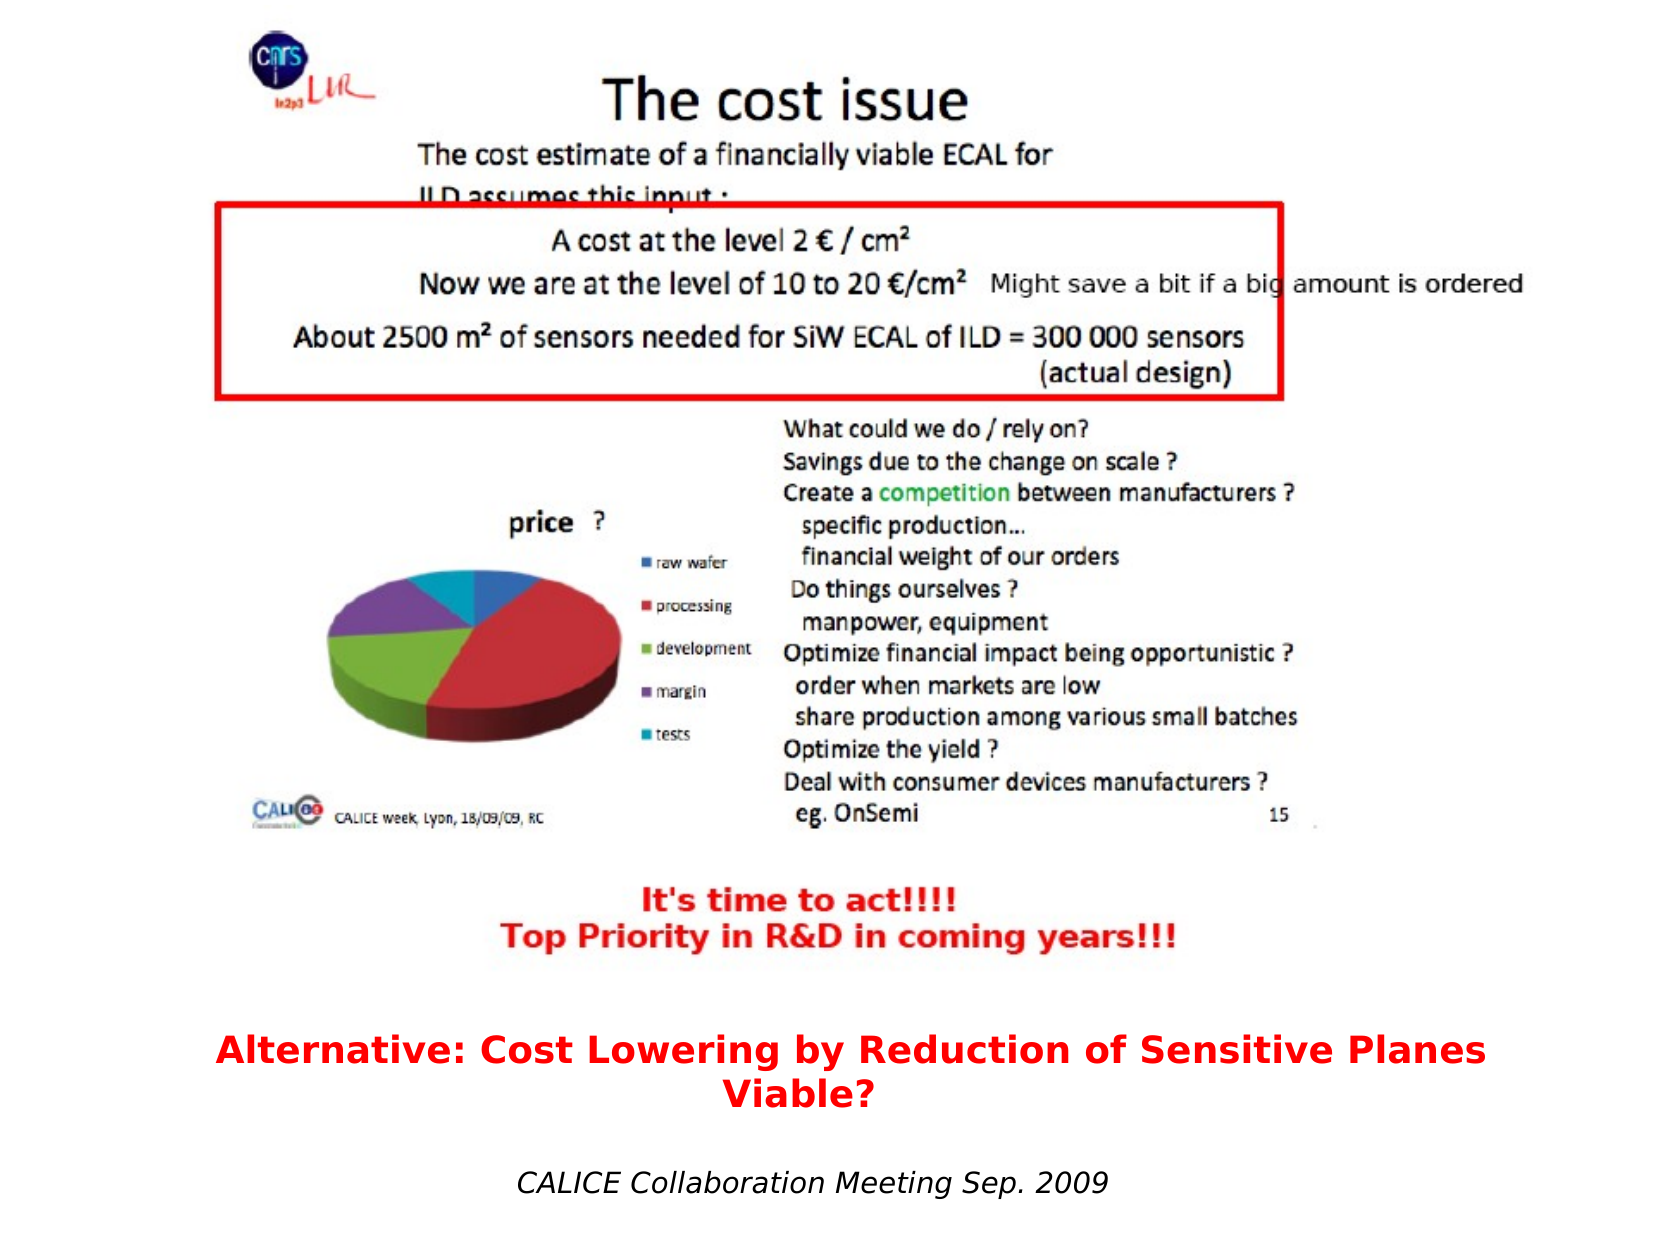

Alternative: Cost Lowering by Reduction of Sensitive Planes
 Viable?